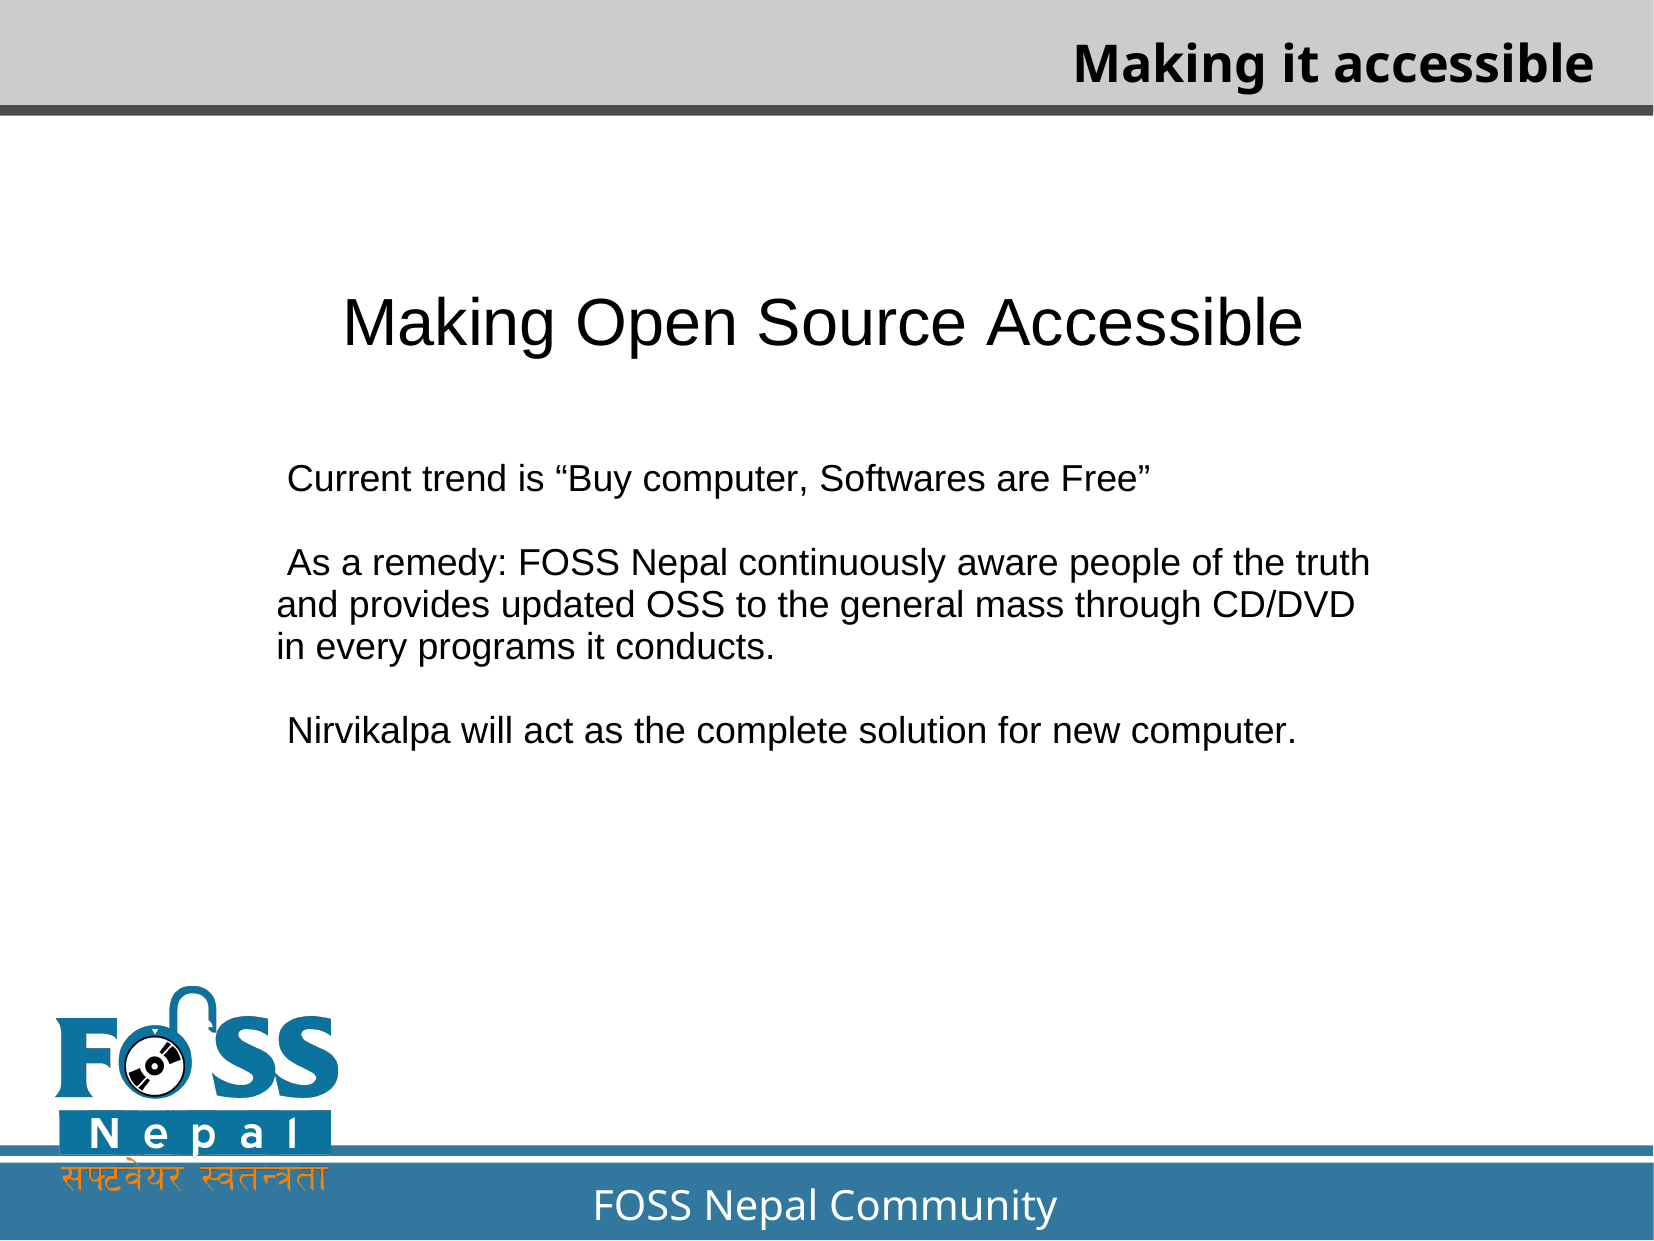

Making it accessible
Making Open Source Accessible
 Current trend is “Buy computer, Softwares are Free”
 As a remedy: FOSS Nepal continuously aware people of the truth and provides updated OSS to the general mass through CD/DVD in every programs it conducts.
 Nirvikalpa will act as the complete solution for new computer.